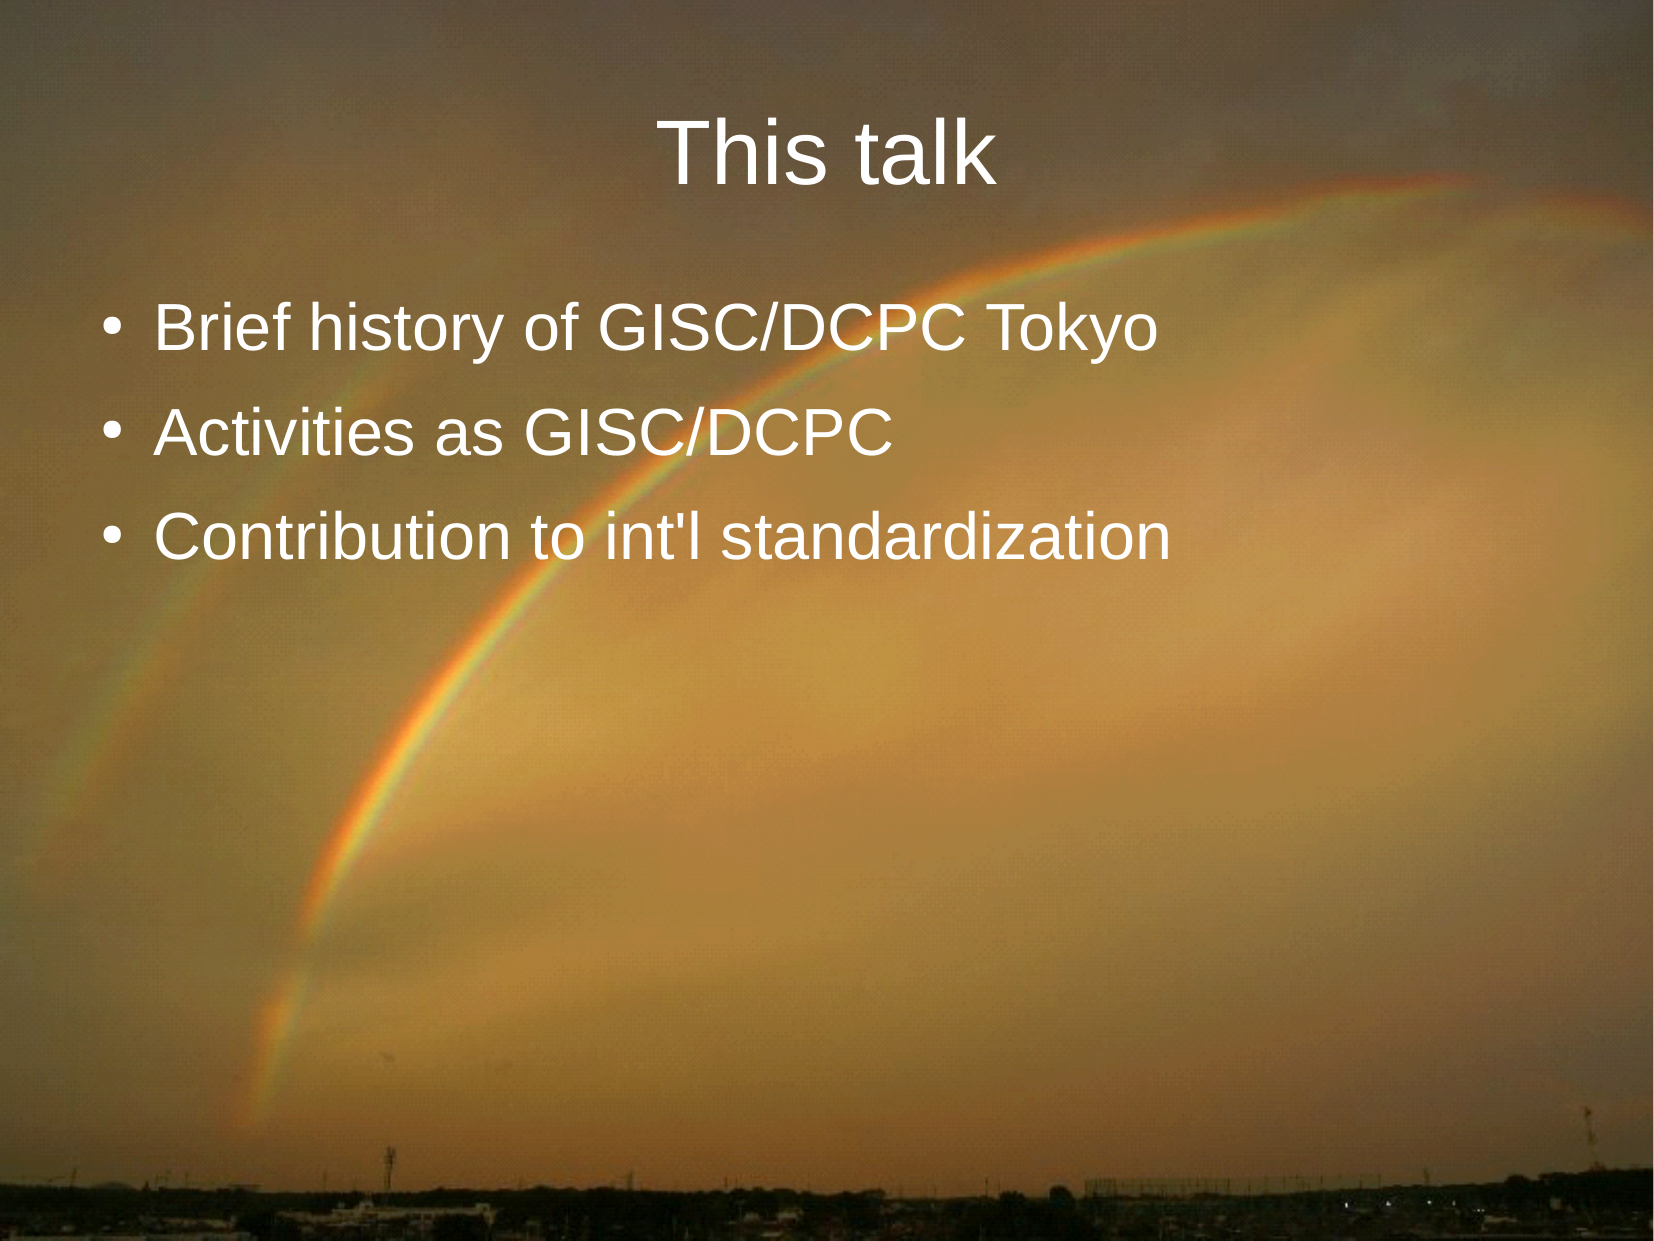

# This talk
Brief history of GISC/DCPC Tokyo
Activities as GISC/DCPC
Contribution to int'l standardization